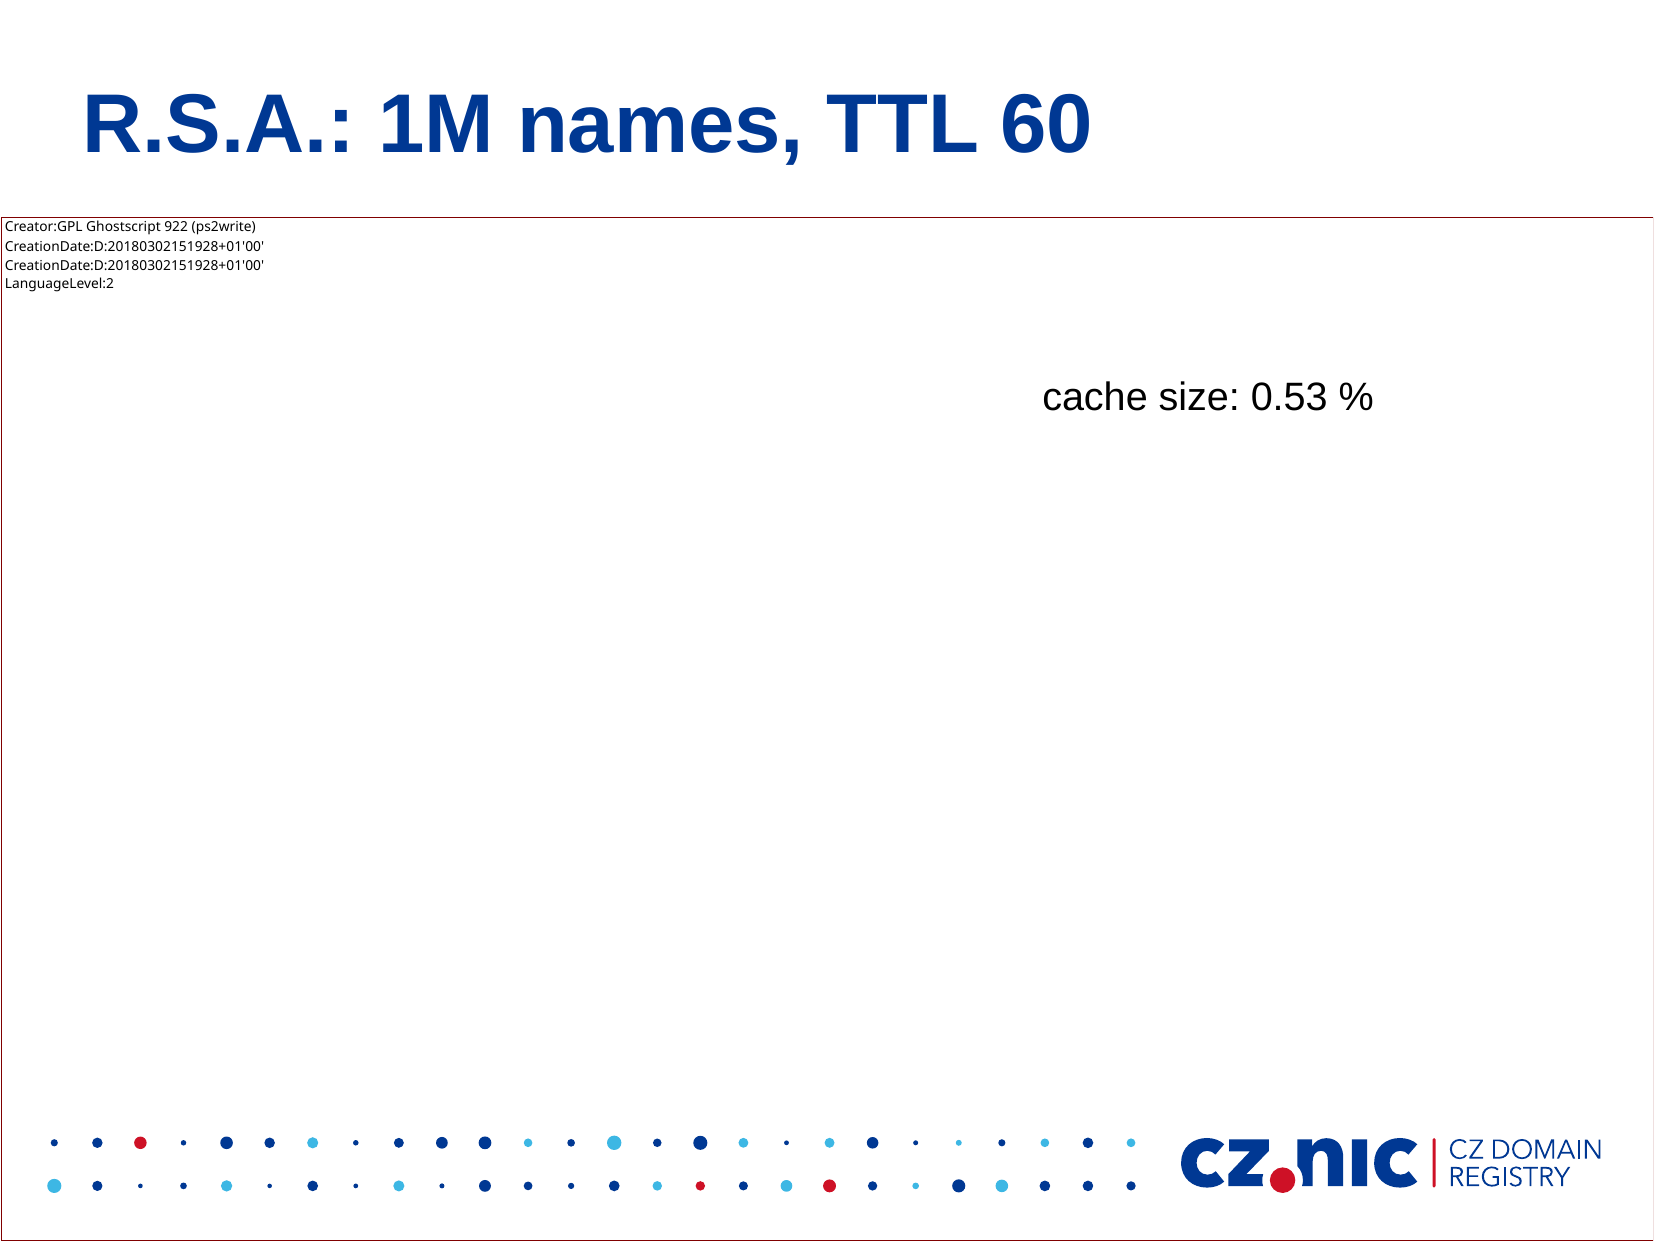

# R.S.A.: 1M names, TTL 60
cache size: 0.53 %